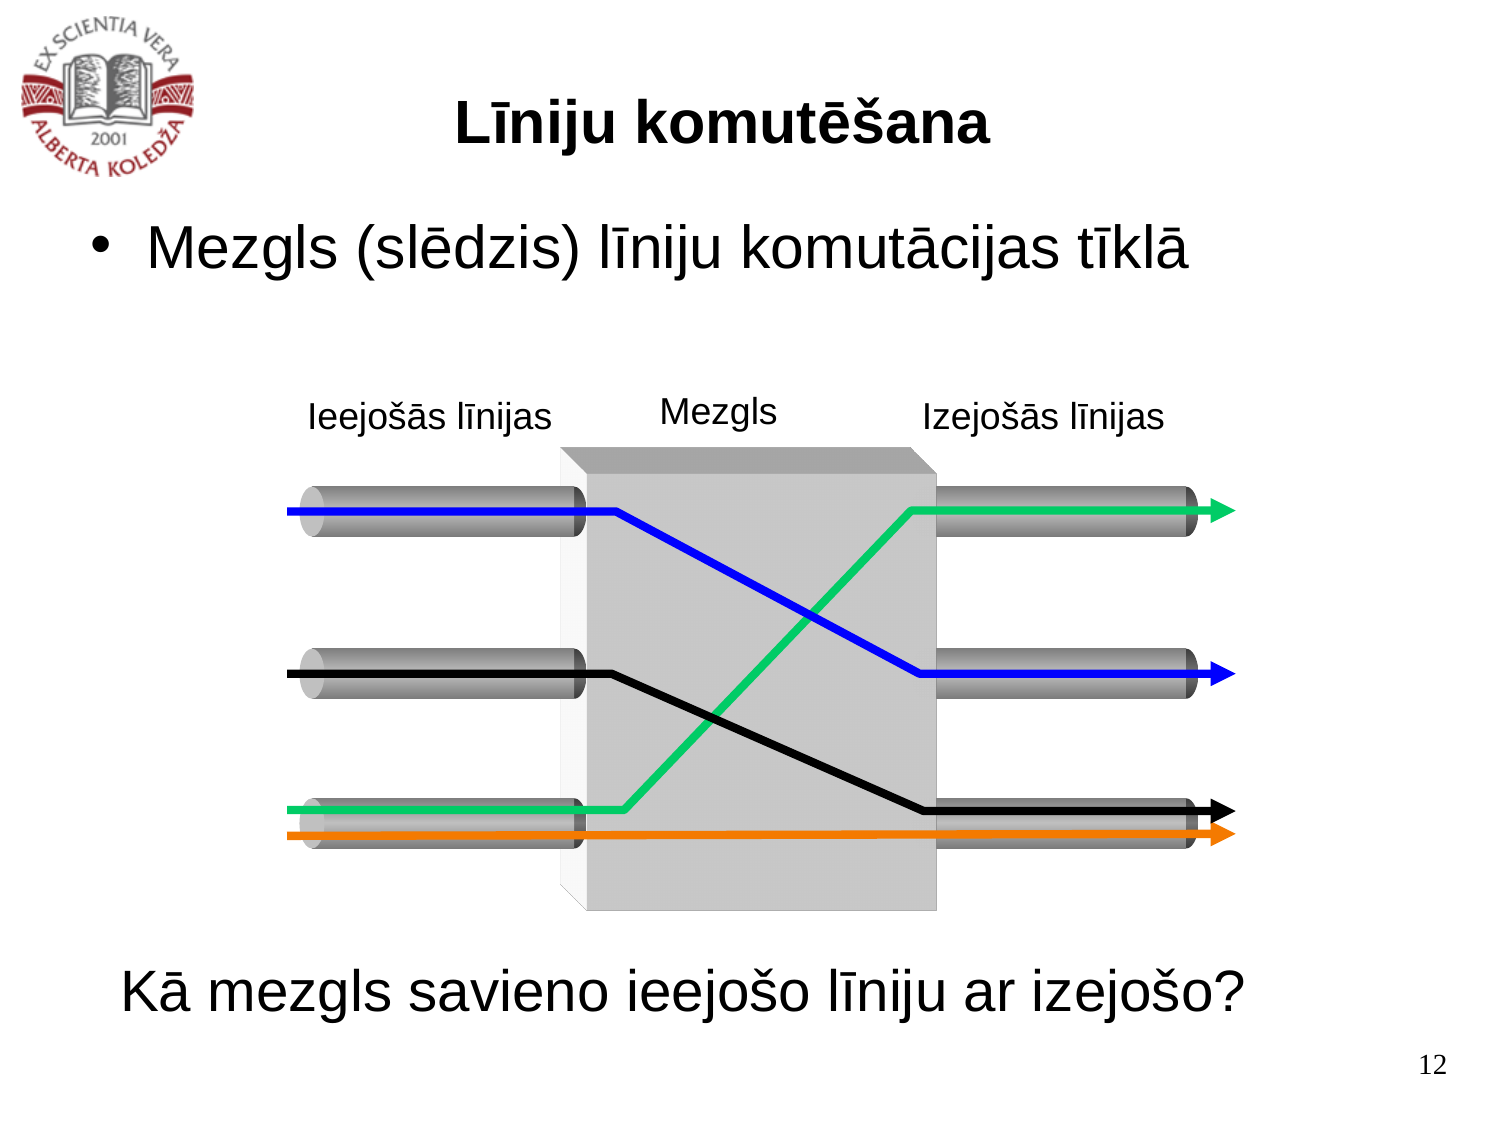

# Līniju komutēšana
Mezgls (slēdzis) līniju komutācijas tīklā
Mezgls
Ieejošās līnijas
Izejošās līnijas
Kā mezgls savieno ieejošo līniju ar izejošo?